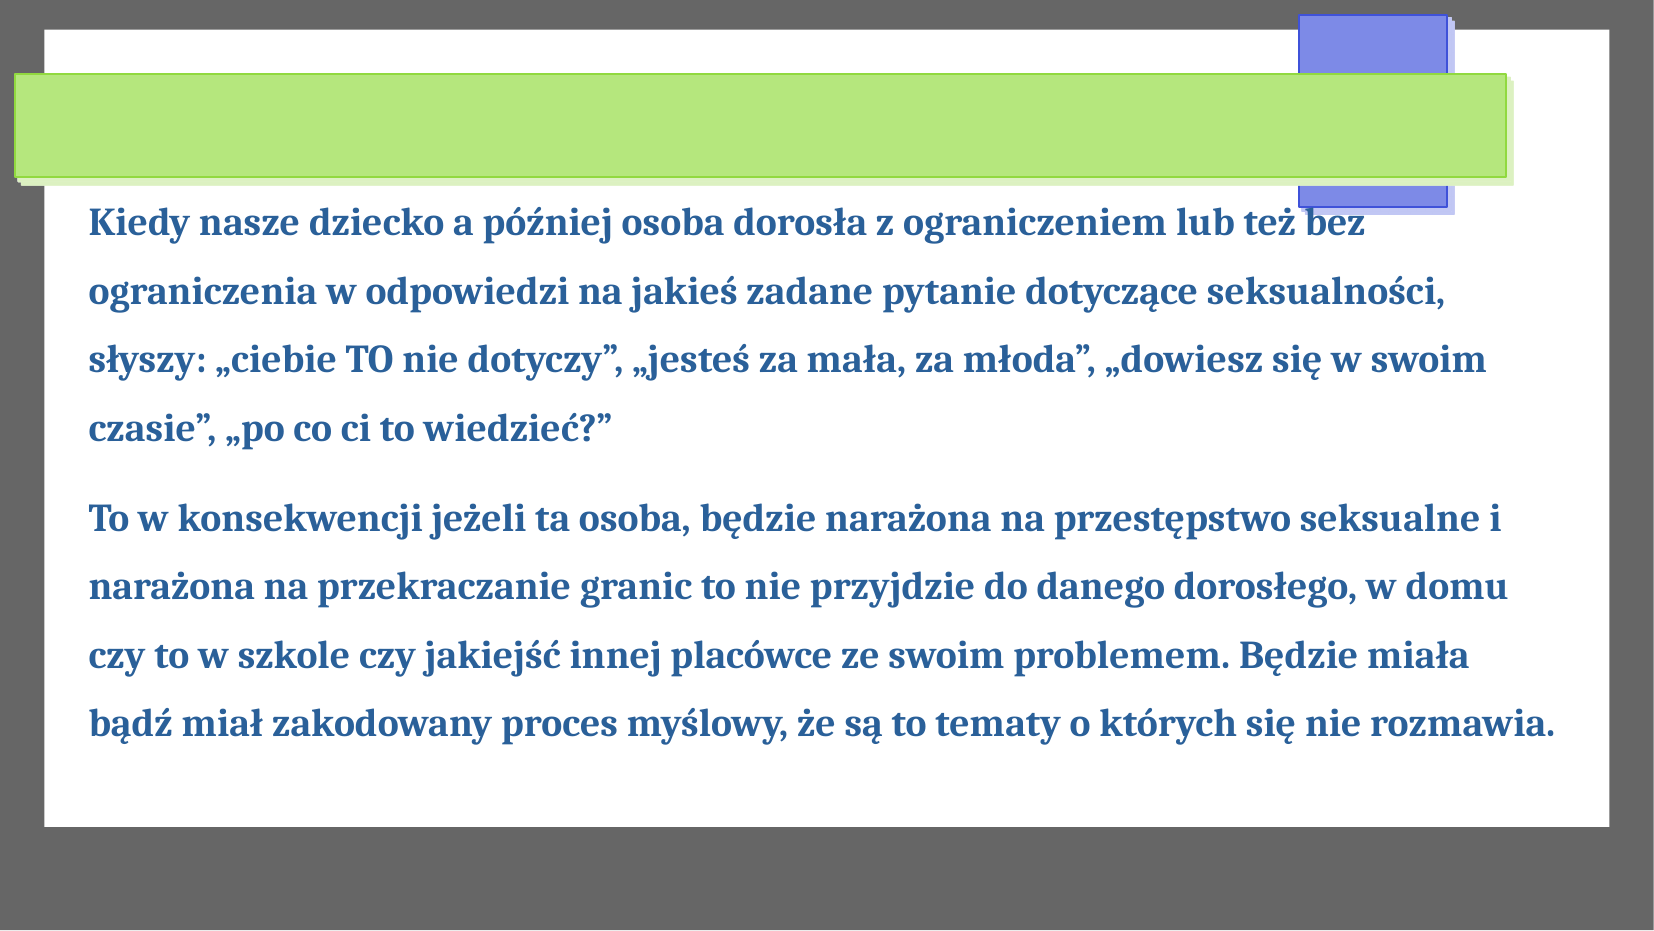

# Kiedy nasze dziecko a później osoba dorosła z ograniczeniem lub też bez ograniczenia w odpowiedzi na jakieś zadane pytanie dotyczące seksualności, słyszy: „ciebie TO nie dotyczy”, „jesteś za mała, za młoda”, „dowiesz się w swoim czasie”, „po co ci to wiedzieć?”
To w konsekwencji jeżeli ta osoba, będzie narażona na przestępstwo seksualne i narażona na przekraczanie granic to nie przyjdzie do danego dorosłego, w domu czy to w szkole czy jakiejść innej placówce ze swoim problemem. Będzie miała bądź miał zakodowany proces myślowy, że są to tematy o których się nie rozmawia.